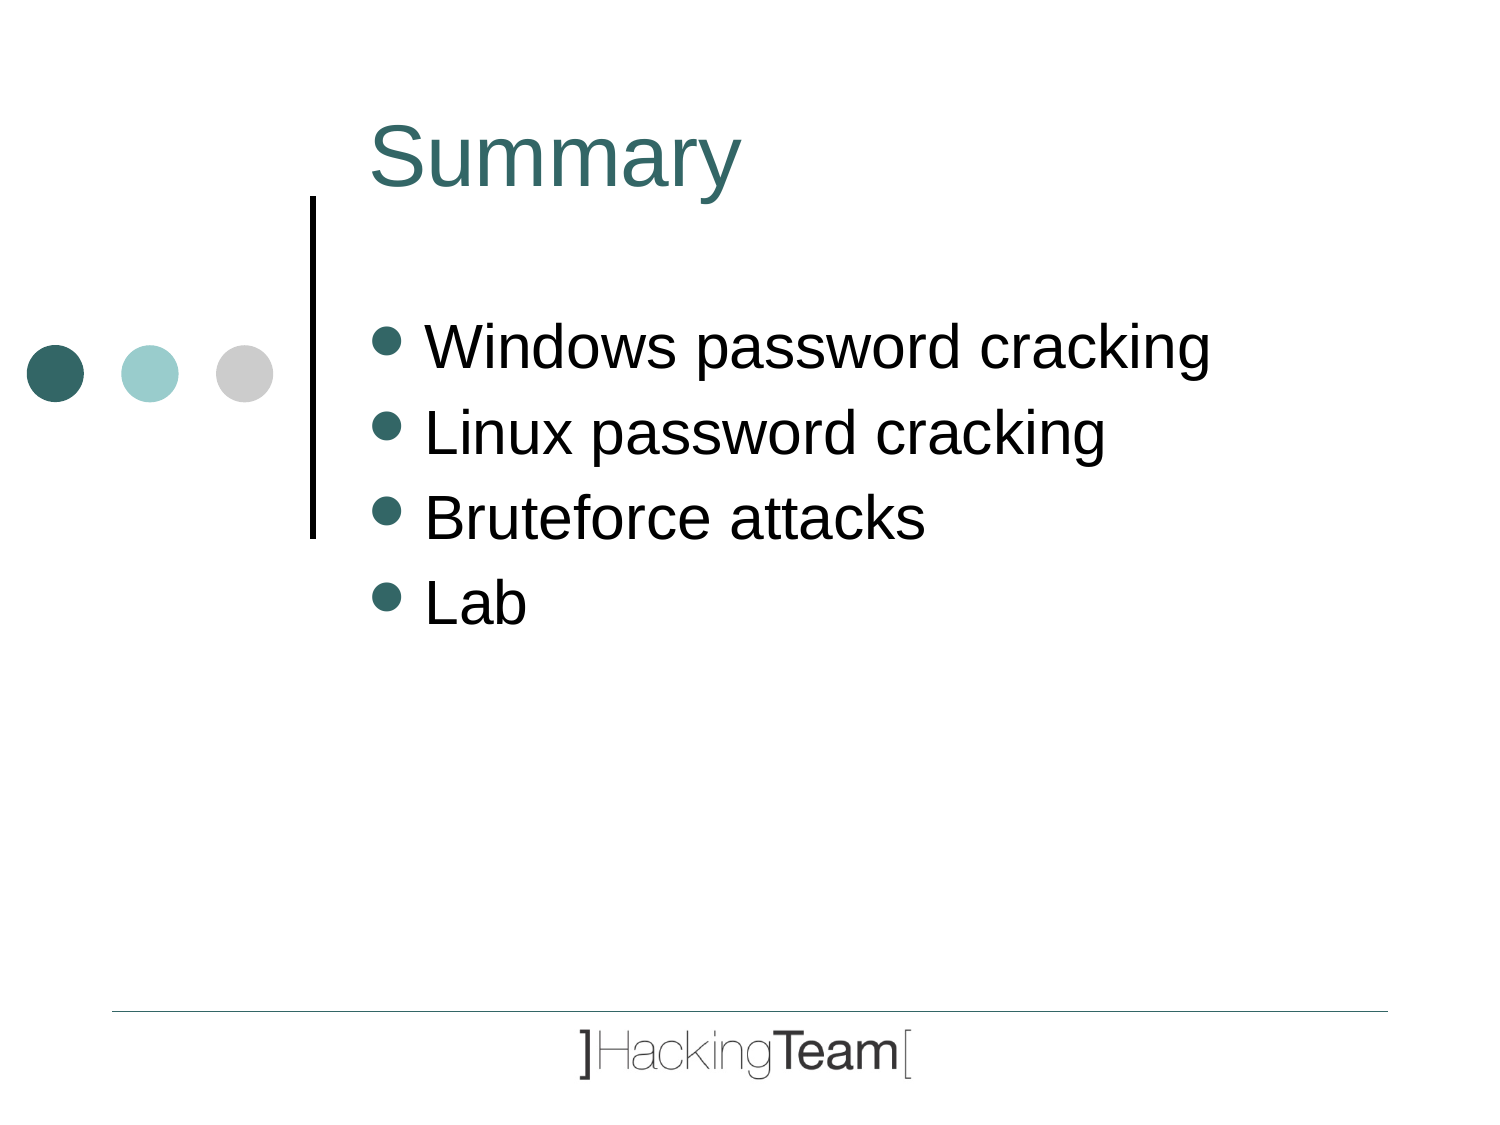

# Summary
Windows password cracking
Linux password cracking
Bruteforce attacks
Lab